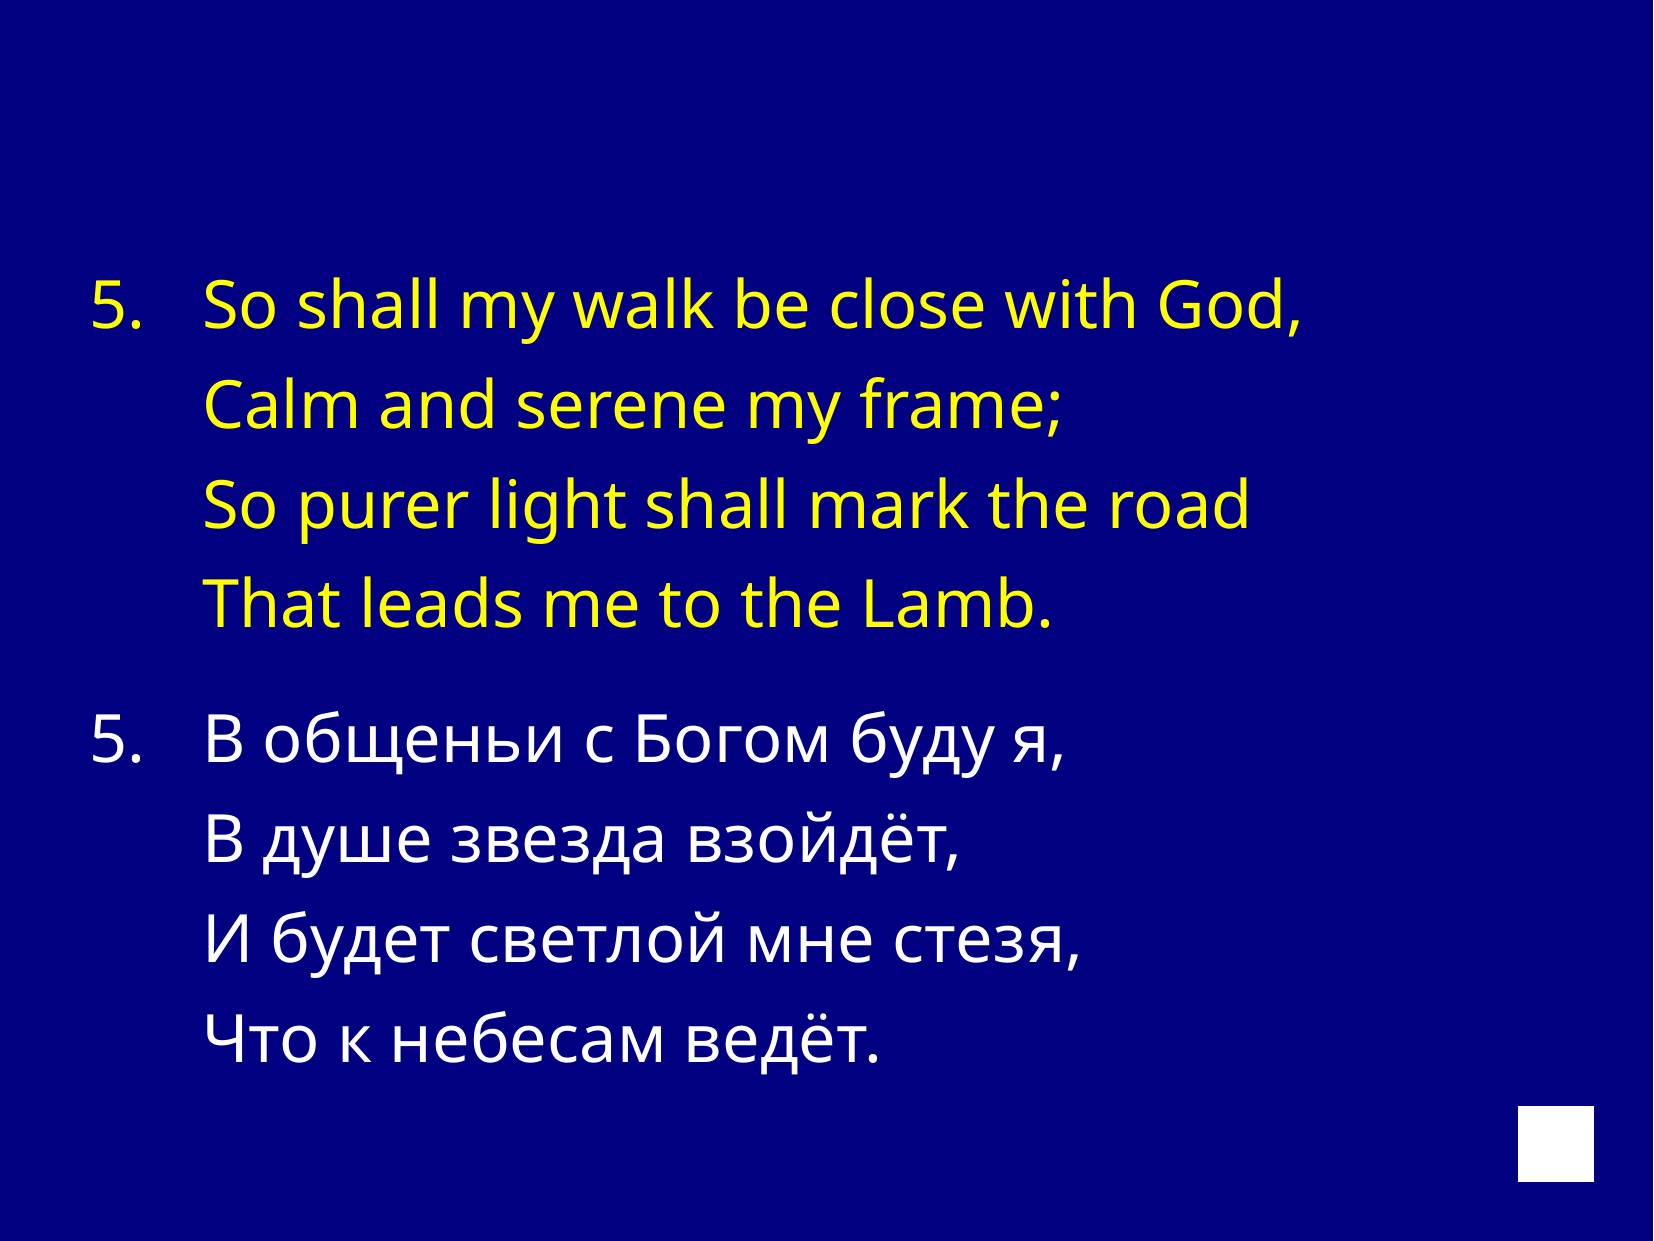

5.	So shall my walk be close with God,
	Calm and serene my frame;
	So purer light shall mark the road
	That leads me to the Lamb.
5.	В общеньи с Богом буду я,
	В душе звезда взойдёт,
	И будет светлой мне стезя,
	Что к небесам ведёт.